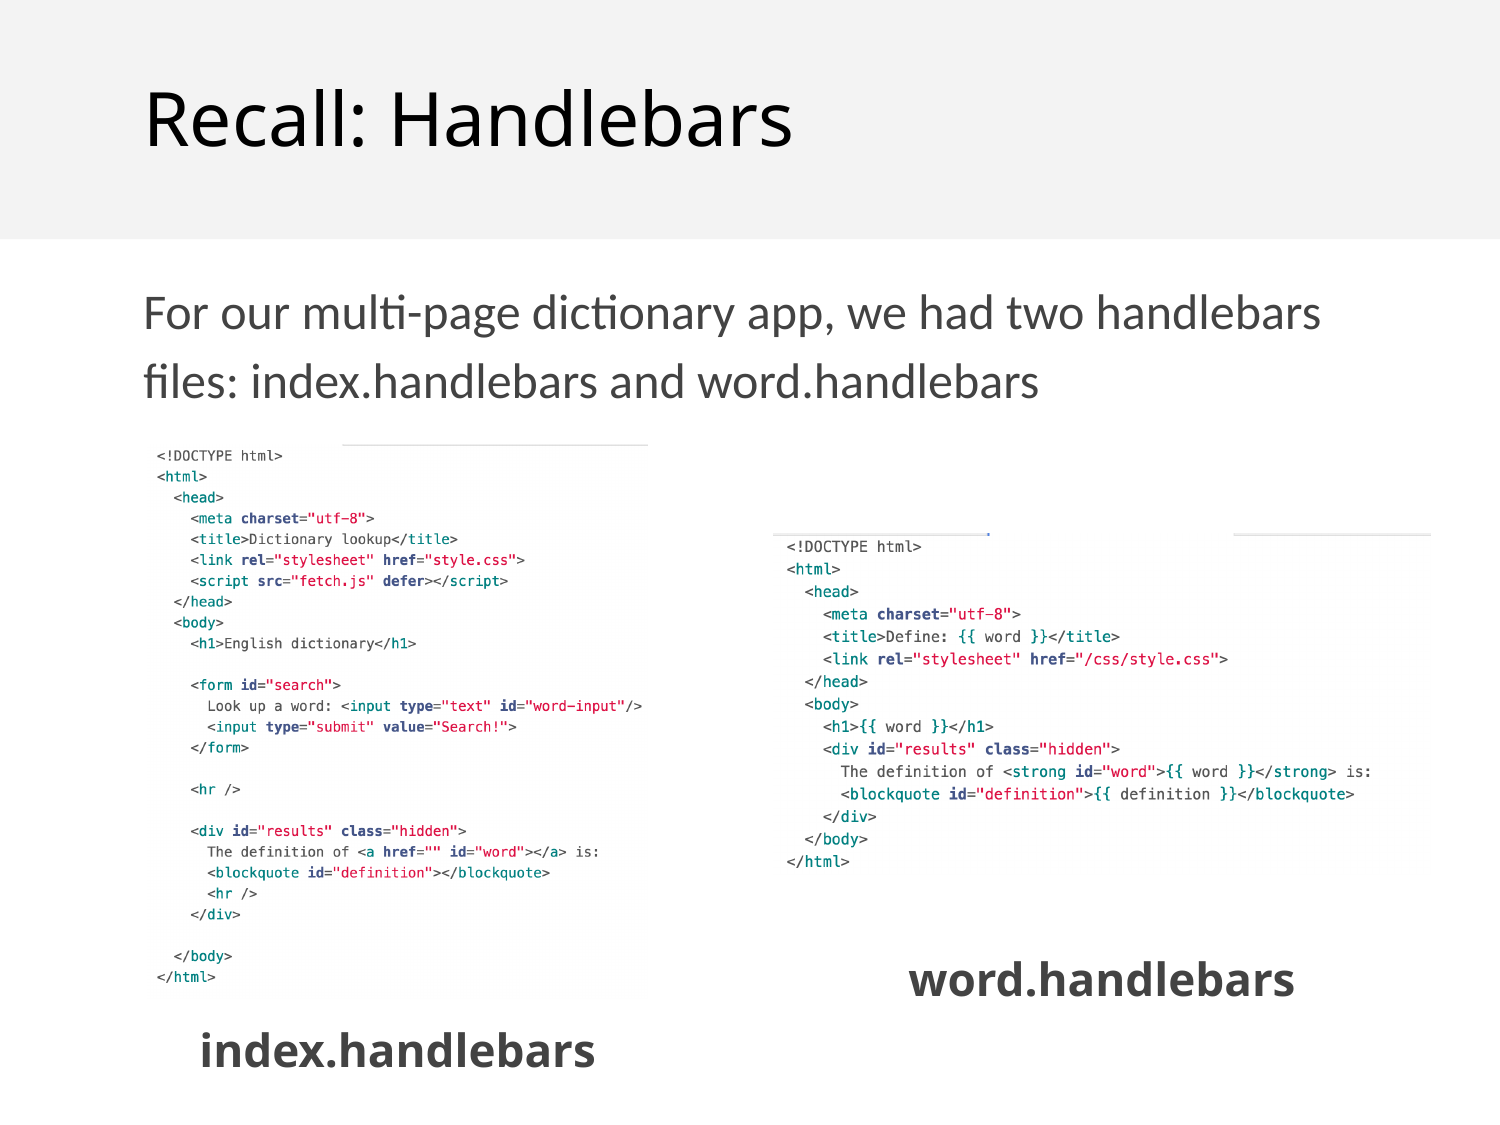

# Recall: Handlebars
For our multi-page dictionary app, we had two handlebars files: index.handlebars and word.handlebars
word.handlebars
index.handlebars